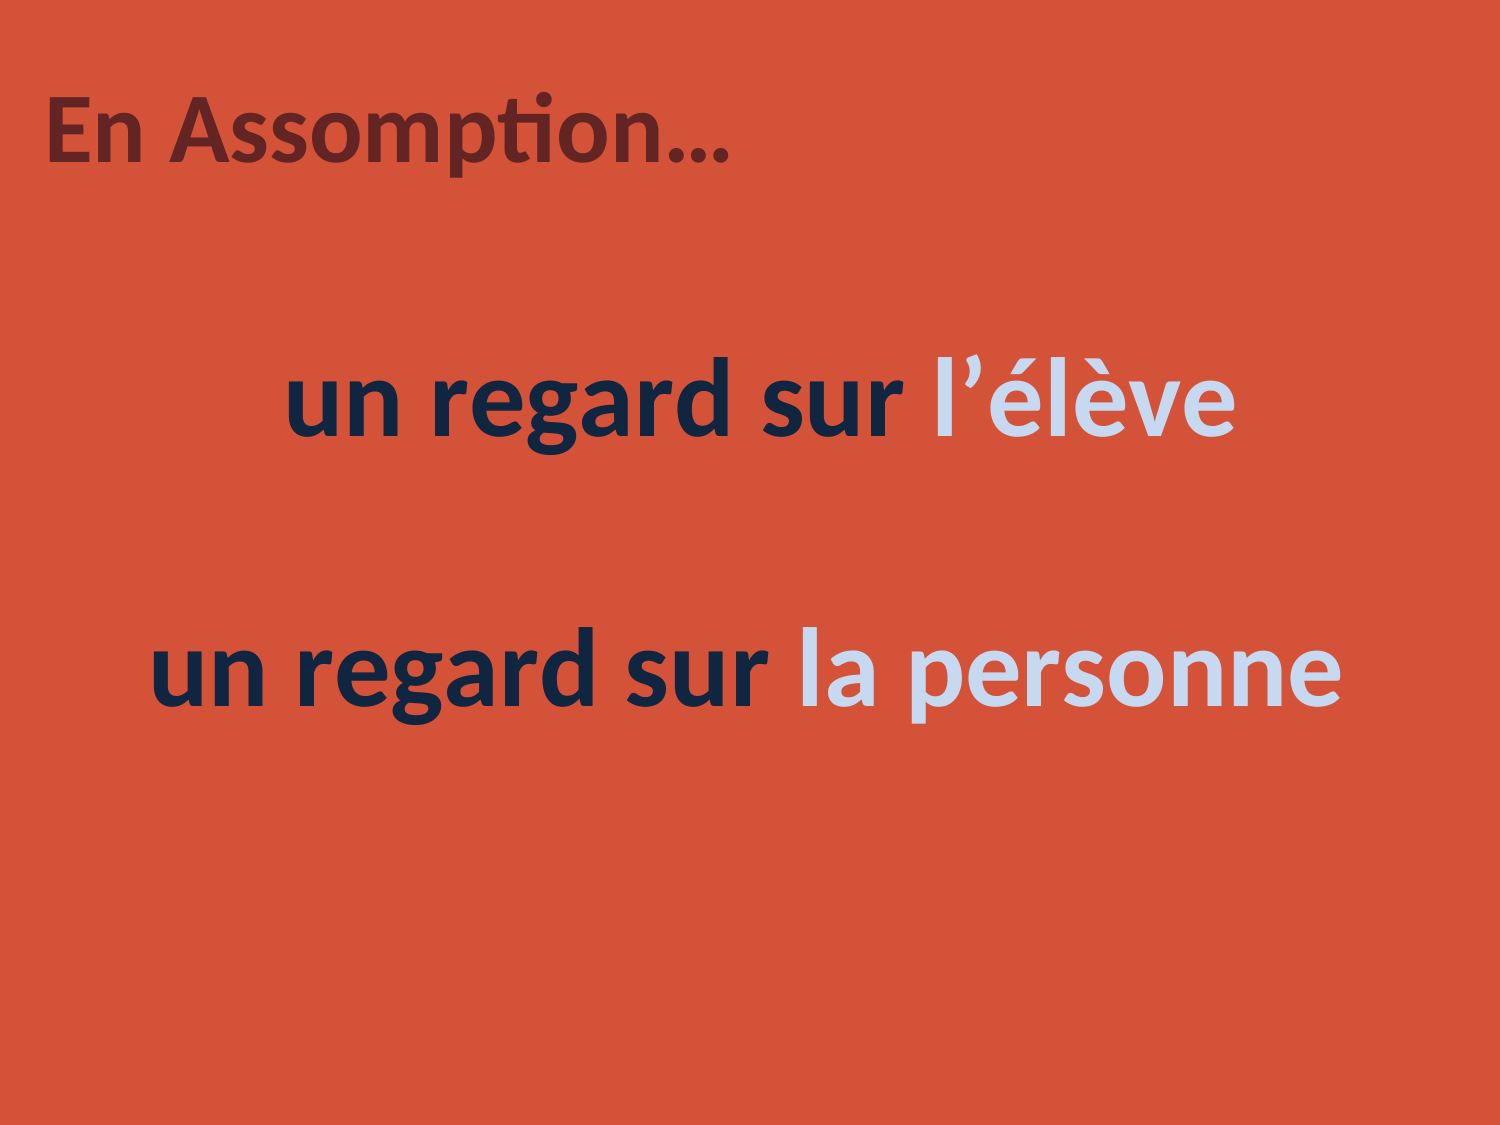

En Assomption…
 un regard sur l’élève
un regard sur la personne